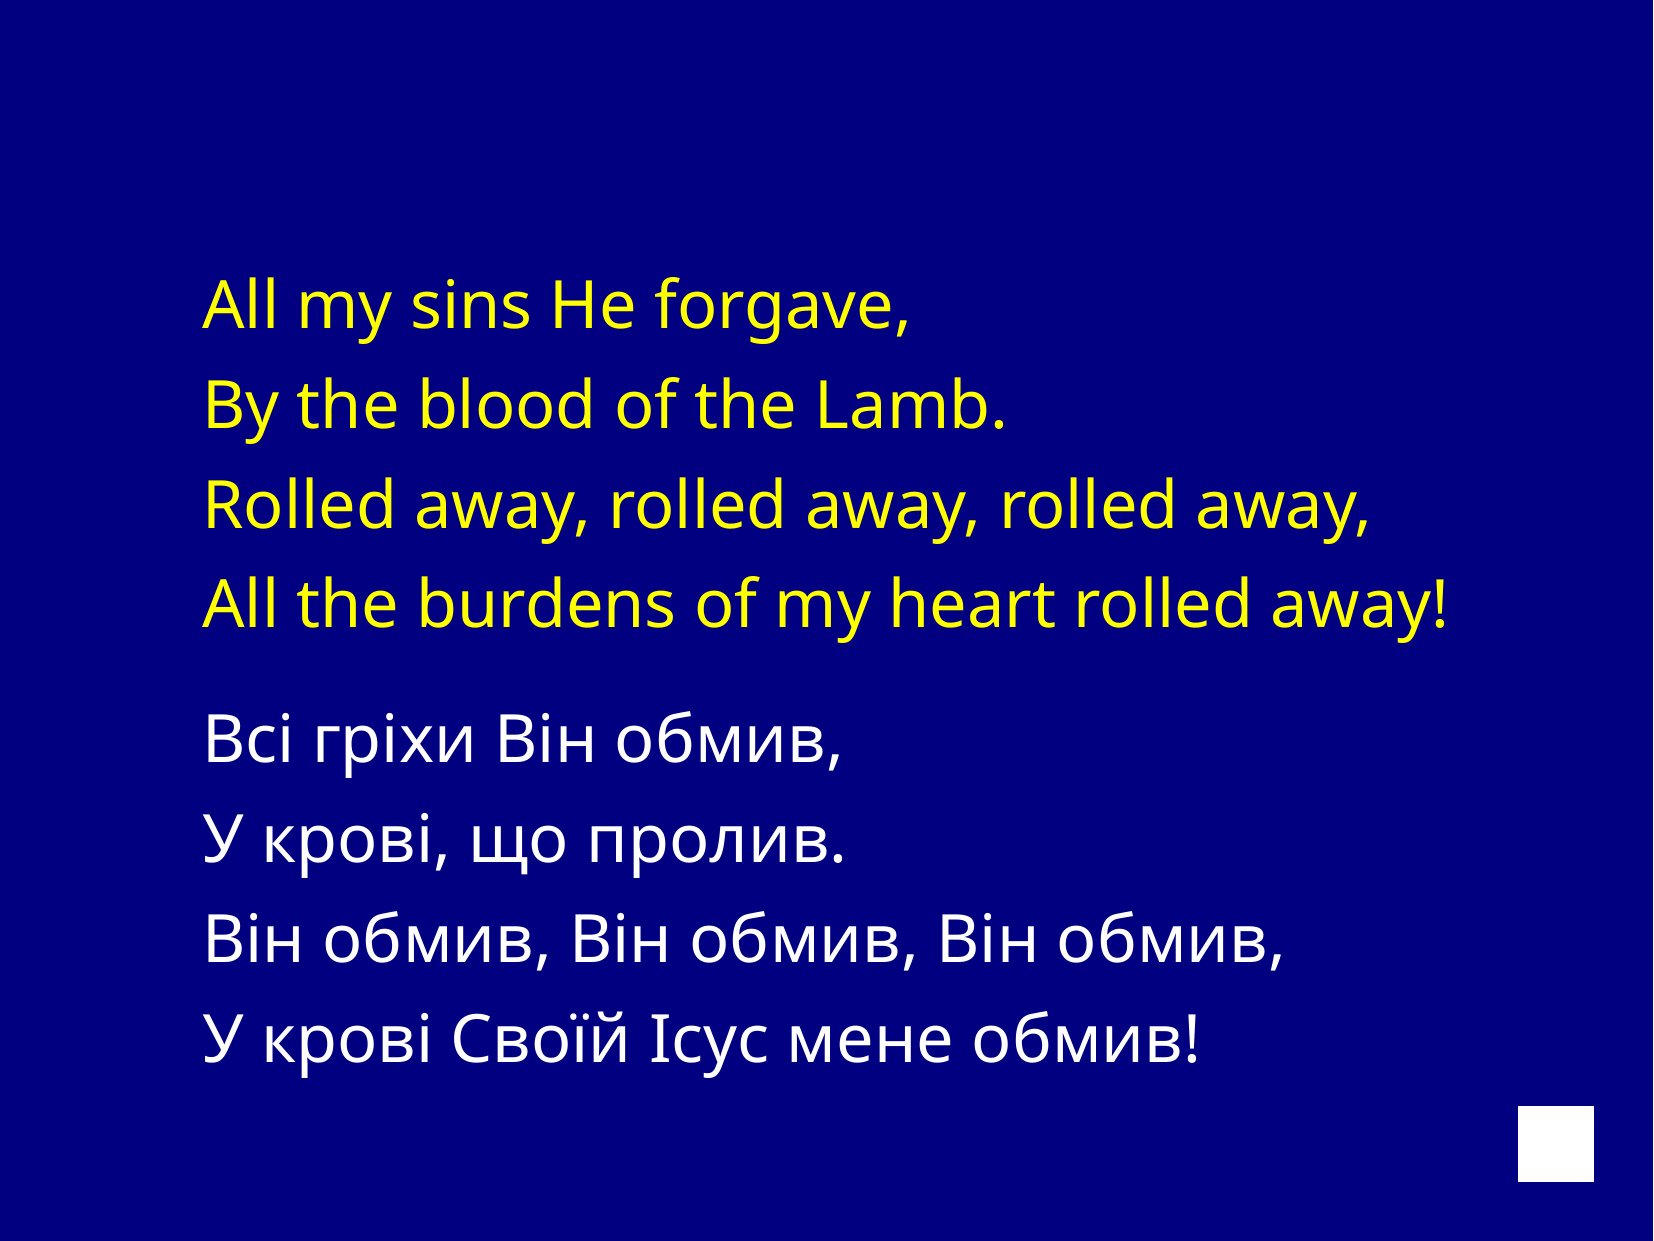

All my sins He forgave,
	By the blood of the Lamb.
	Rolled away, rolled away, rolled away,
	All the burdens of my heart rolled away!
	Всі гріхи Він обмив,
	У крові, що пролив.
	Він обмив, Він обмив, Він обмив,
	У крові Своїй Ісус мене обмив!